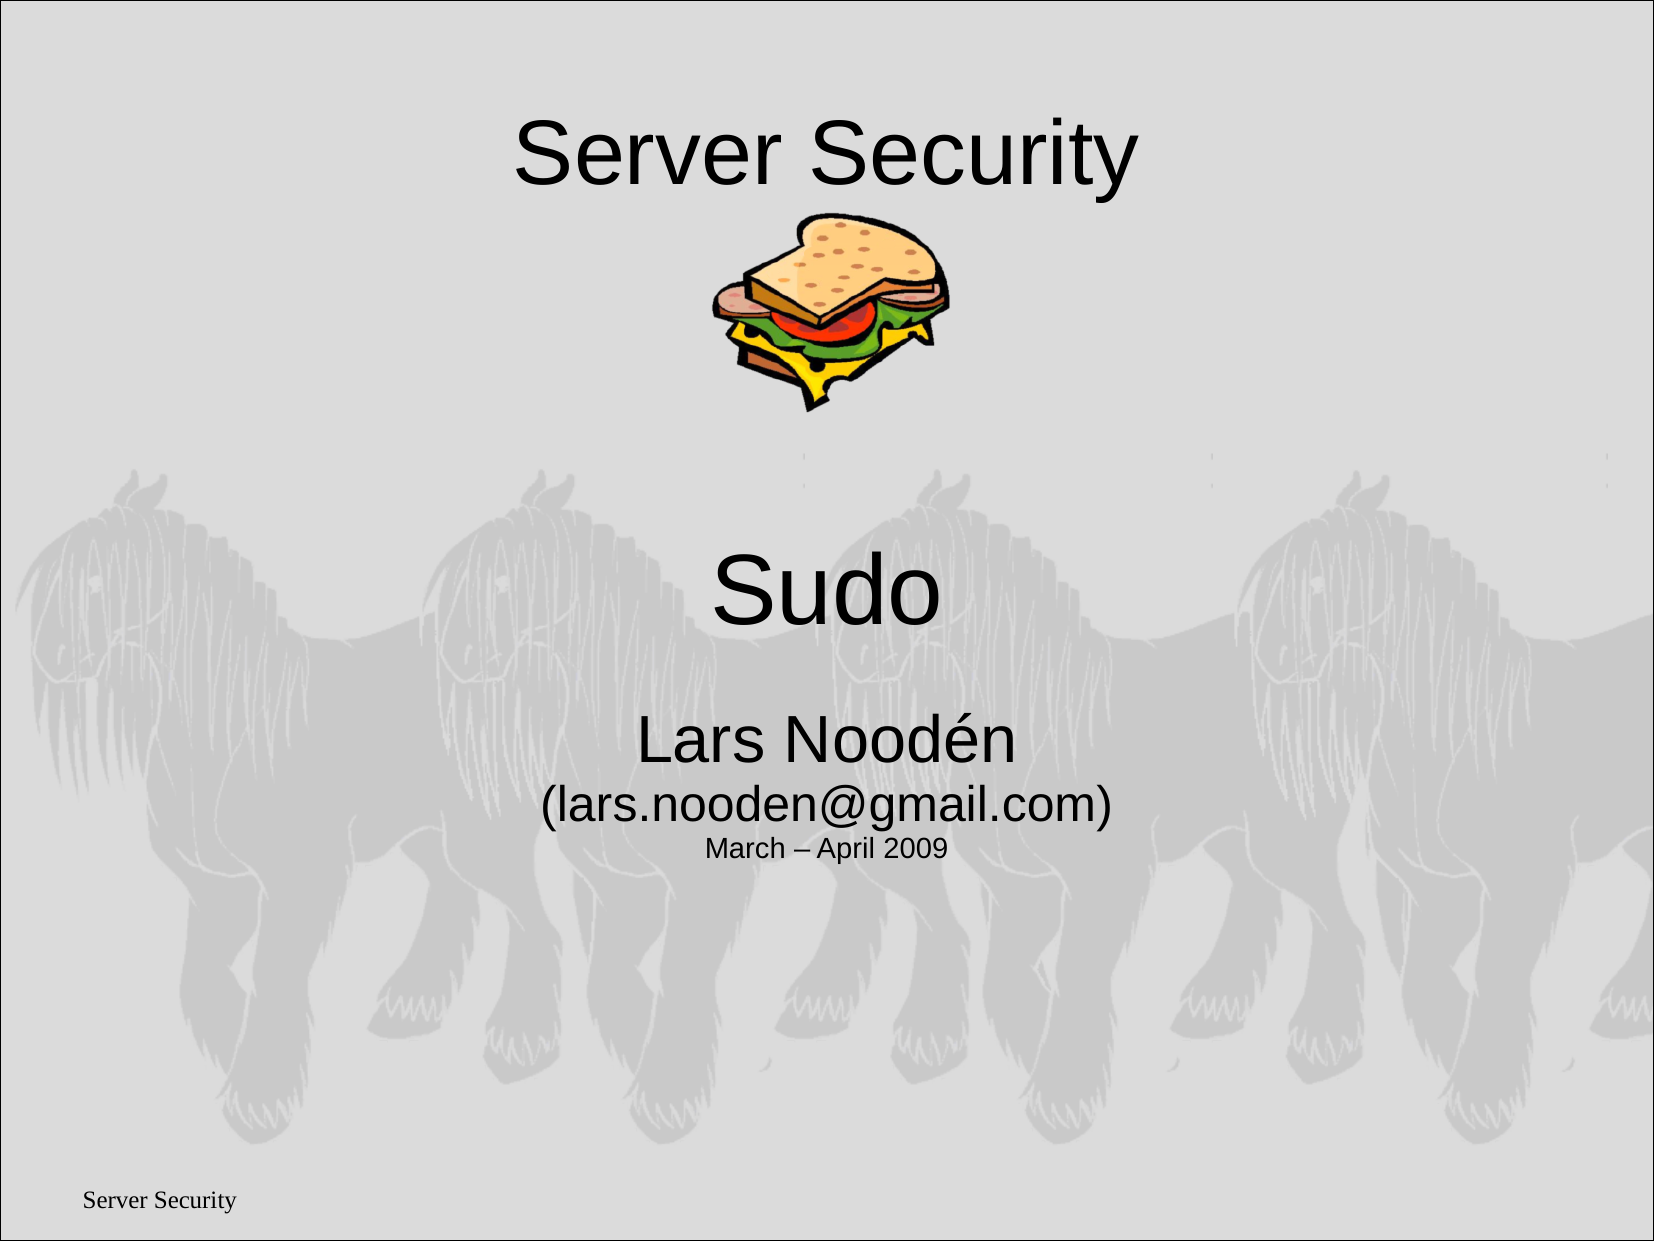

# Server Security
Sudo
Lars Noodén
(lars.nooden@gmail.com)
March – April 2009